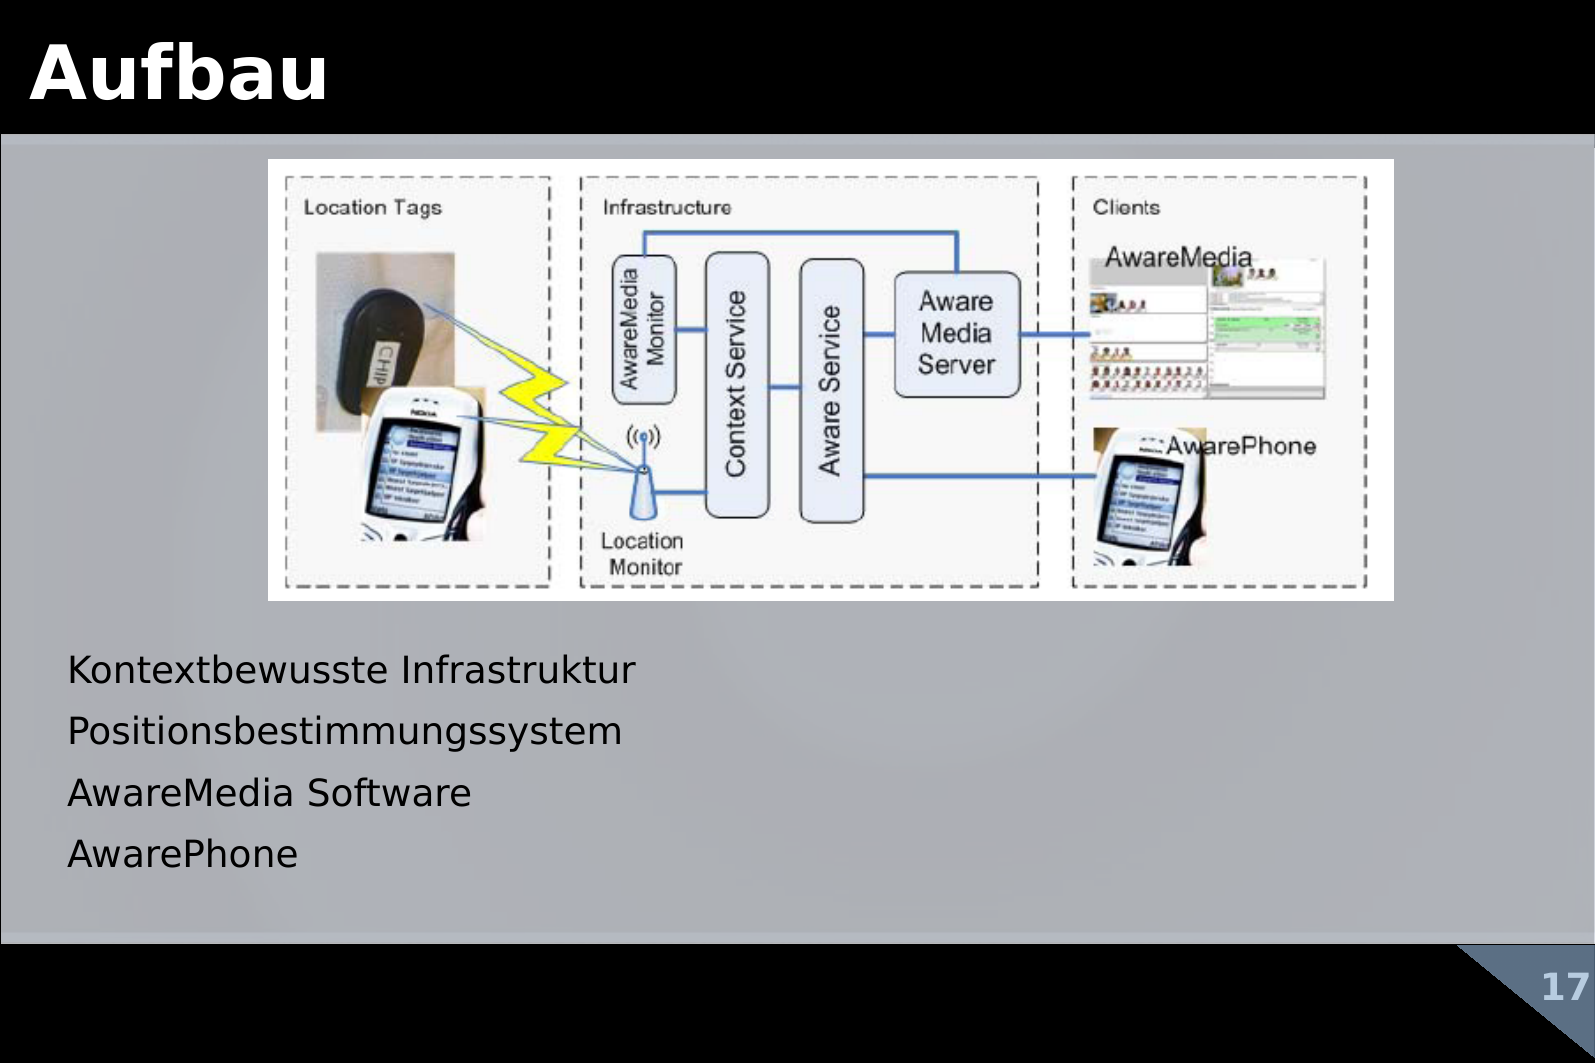

# Aufbau
Kontextbewusste Infrastruktur
Positionsbestimmungssystem
AwareMedia Software
AwarePhone